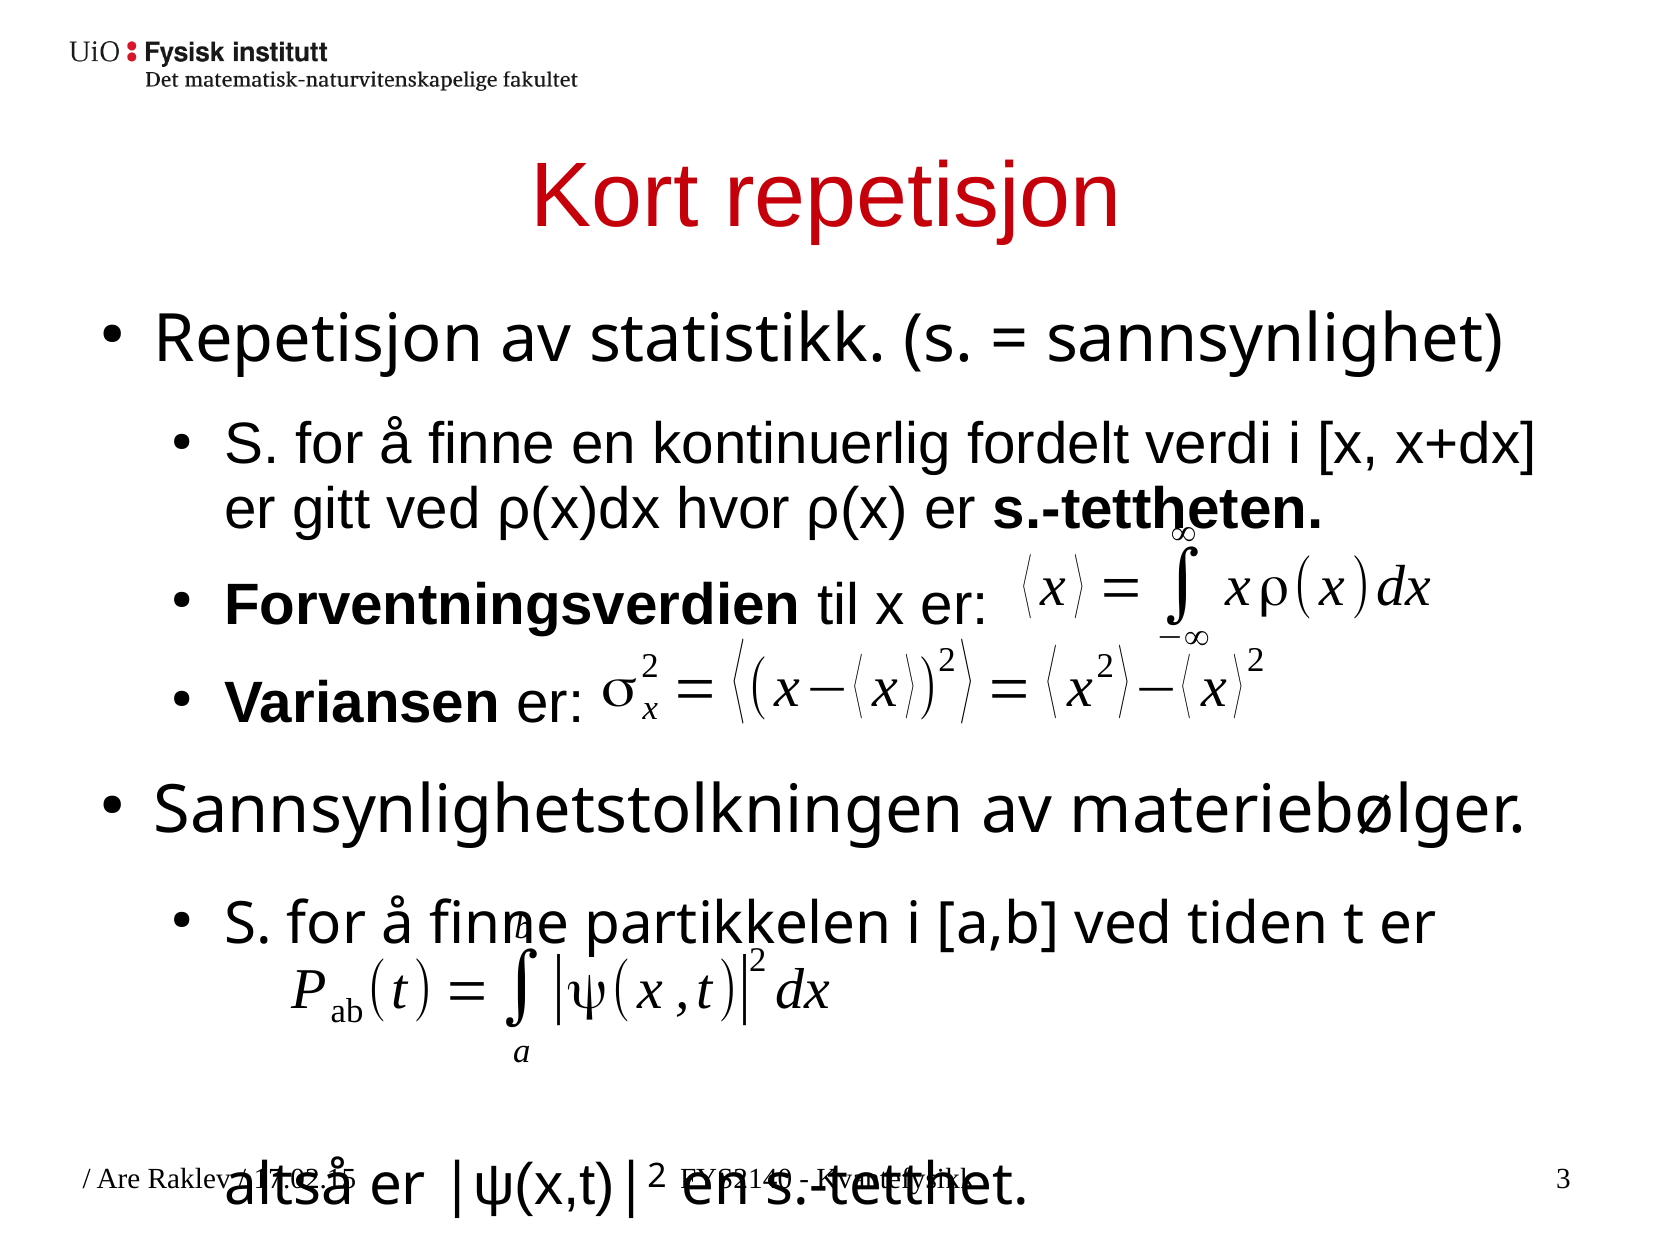

# Kort repetisjon
Repetisjon av statistikk. (s. = sannsynlighet)
S. for å finne en kontinuerlig fordelt verdi i [x, x+dx] er gitt ved ρ(x)dx hvor ρ(x) er s.-tettheten.
Forventningsverdien til x er:
Variansen er:
Sannsynlighetstolkningen av materiebølger.
S. for å finne partikkelen i [a,b] ved tiden t er
altså er |ψ(x,t)|2 en s.-tetthet.
/ Are Raklev / 17.02.15
FYS2140 - Kvantefysikk
3